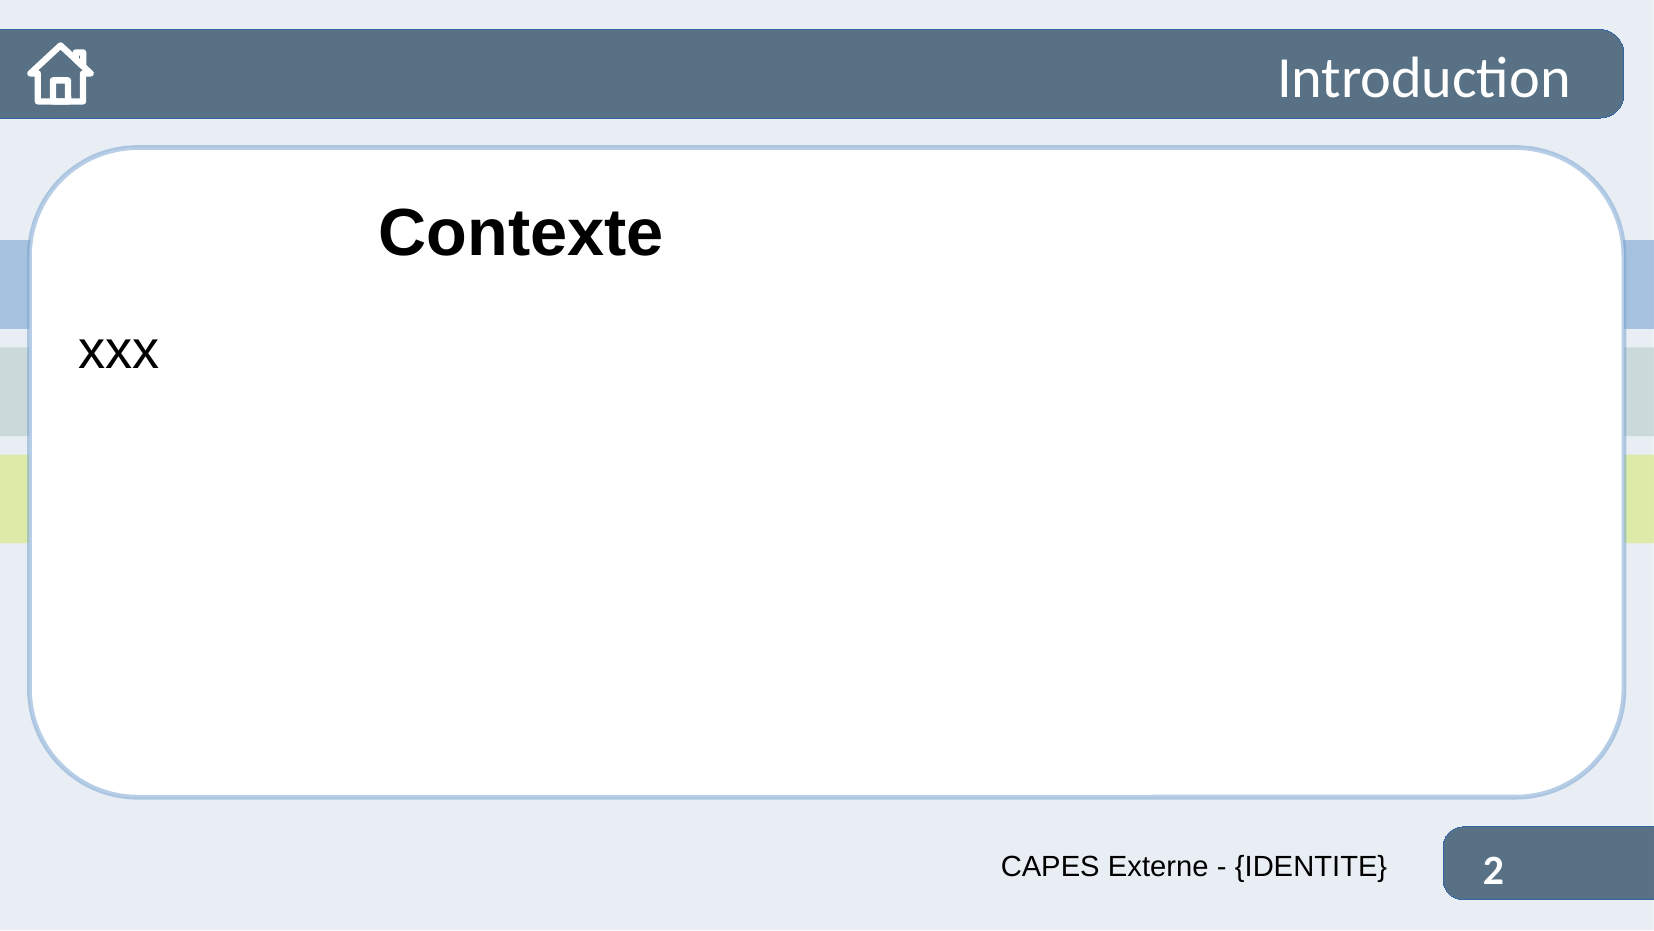

# Introduction
		Contexte
xxx
				Contexte
2
CAPES Externe - {IDENTITE}